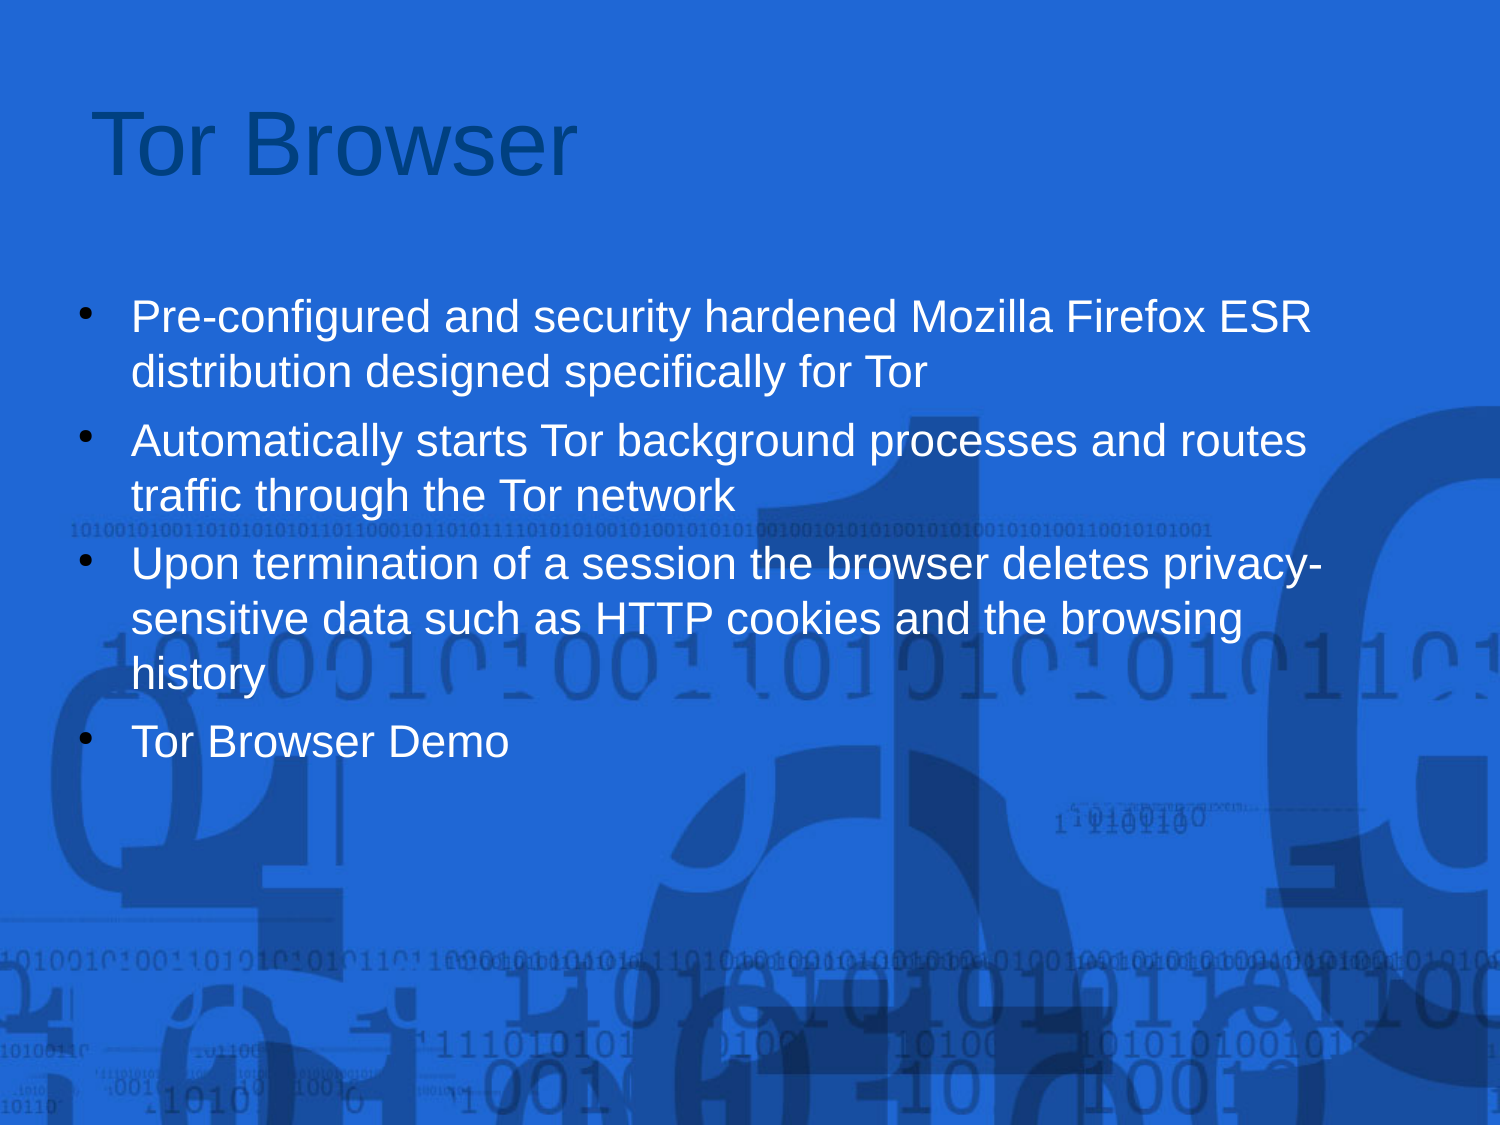

# Tor Browser
Pre-configured and security hardened Mozilla Firefox ESR distribution designed specifically for Tor
Automatically starts Tor background processes and routes traffic through the Tor network
Upon termination of a session the browser deletes privacy-sensitive data such as HTTP cookies and the browsing history
Tor Browser Demo